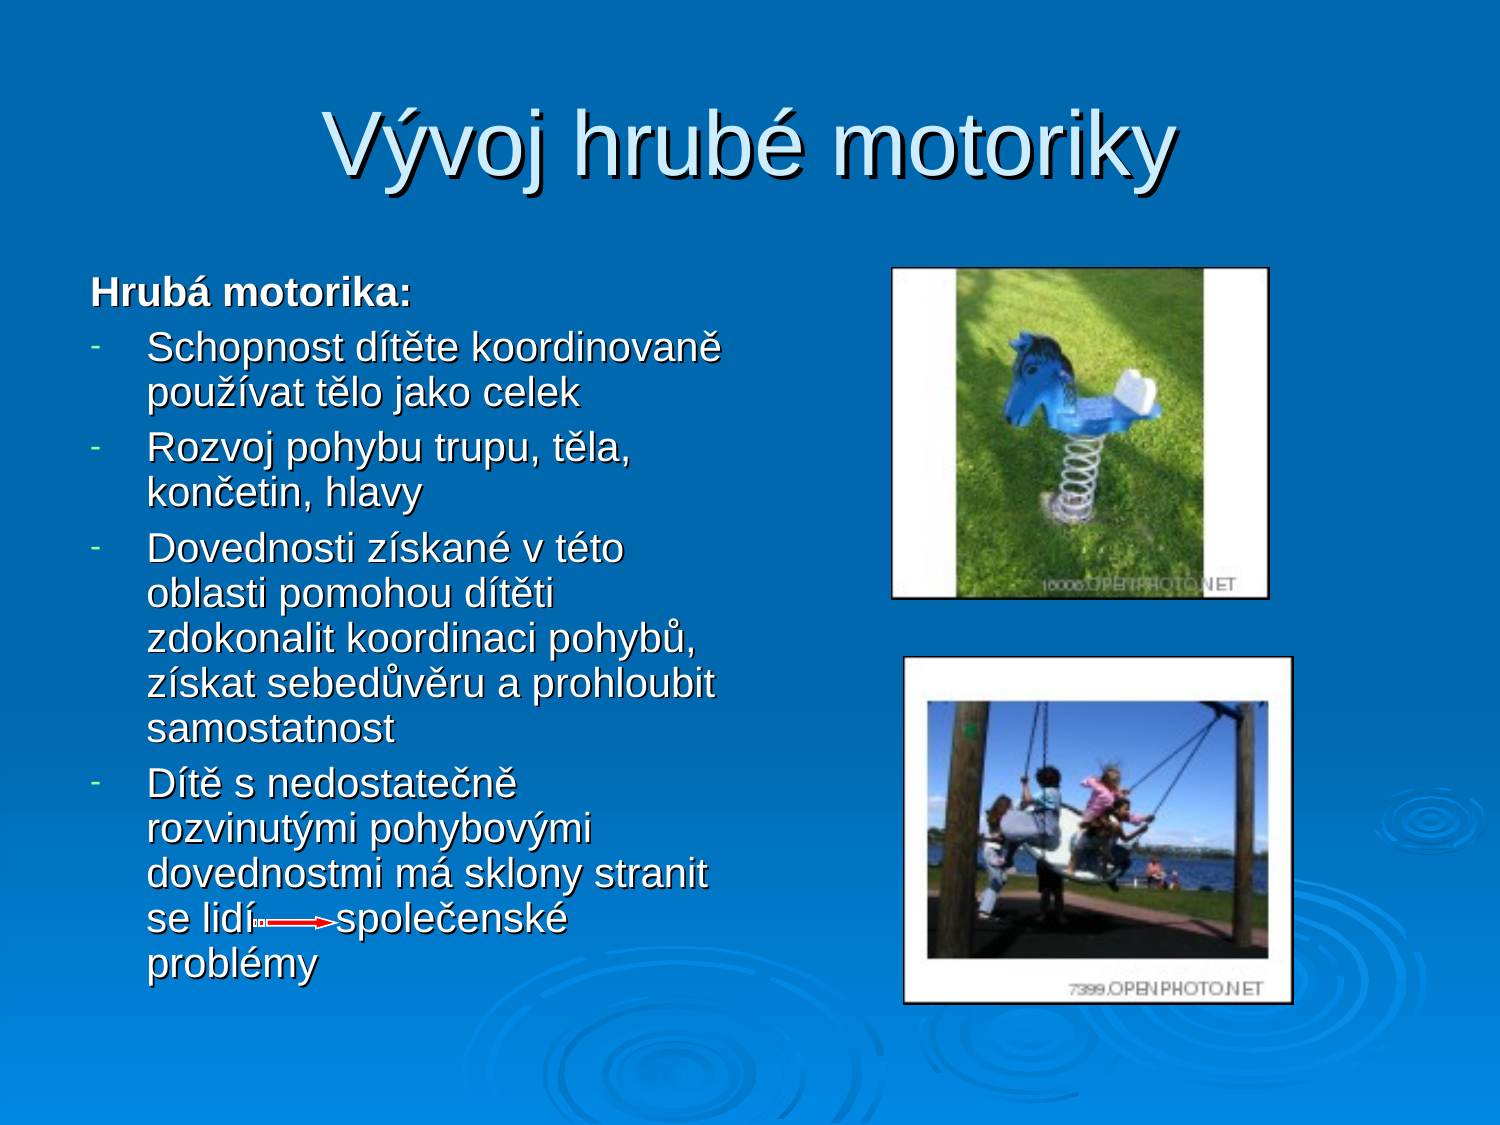

# Vývoj hrubé motoriky
Hrubá motorika:
Schopnost dítěte koordinovaně používat tělo jako celek
Rozvoj pohybu trupu, těla, končetin, hlavy
Dovednosti získané v této oblasti pomohou dítěti zdokonalit koordinaci pohybů, získat sebedůvěru a prohloubit samostatnost
Dítě s nedostatečně rozvinutými pohybovými dovednostmi má sklony stranit se lidí společenské problémy